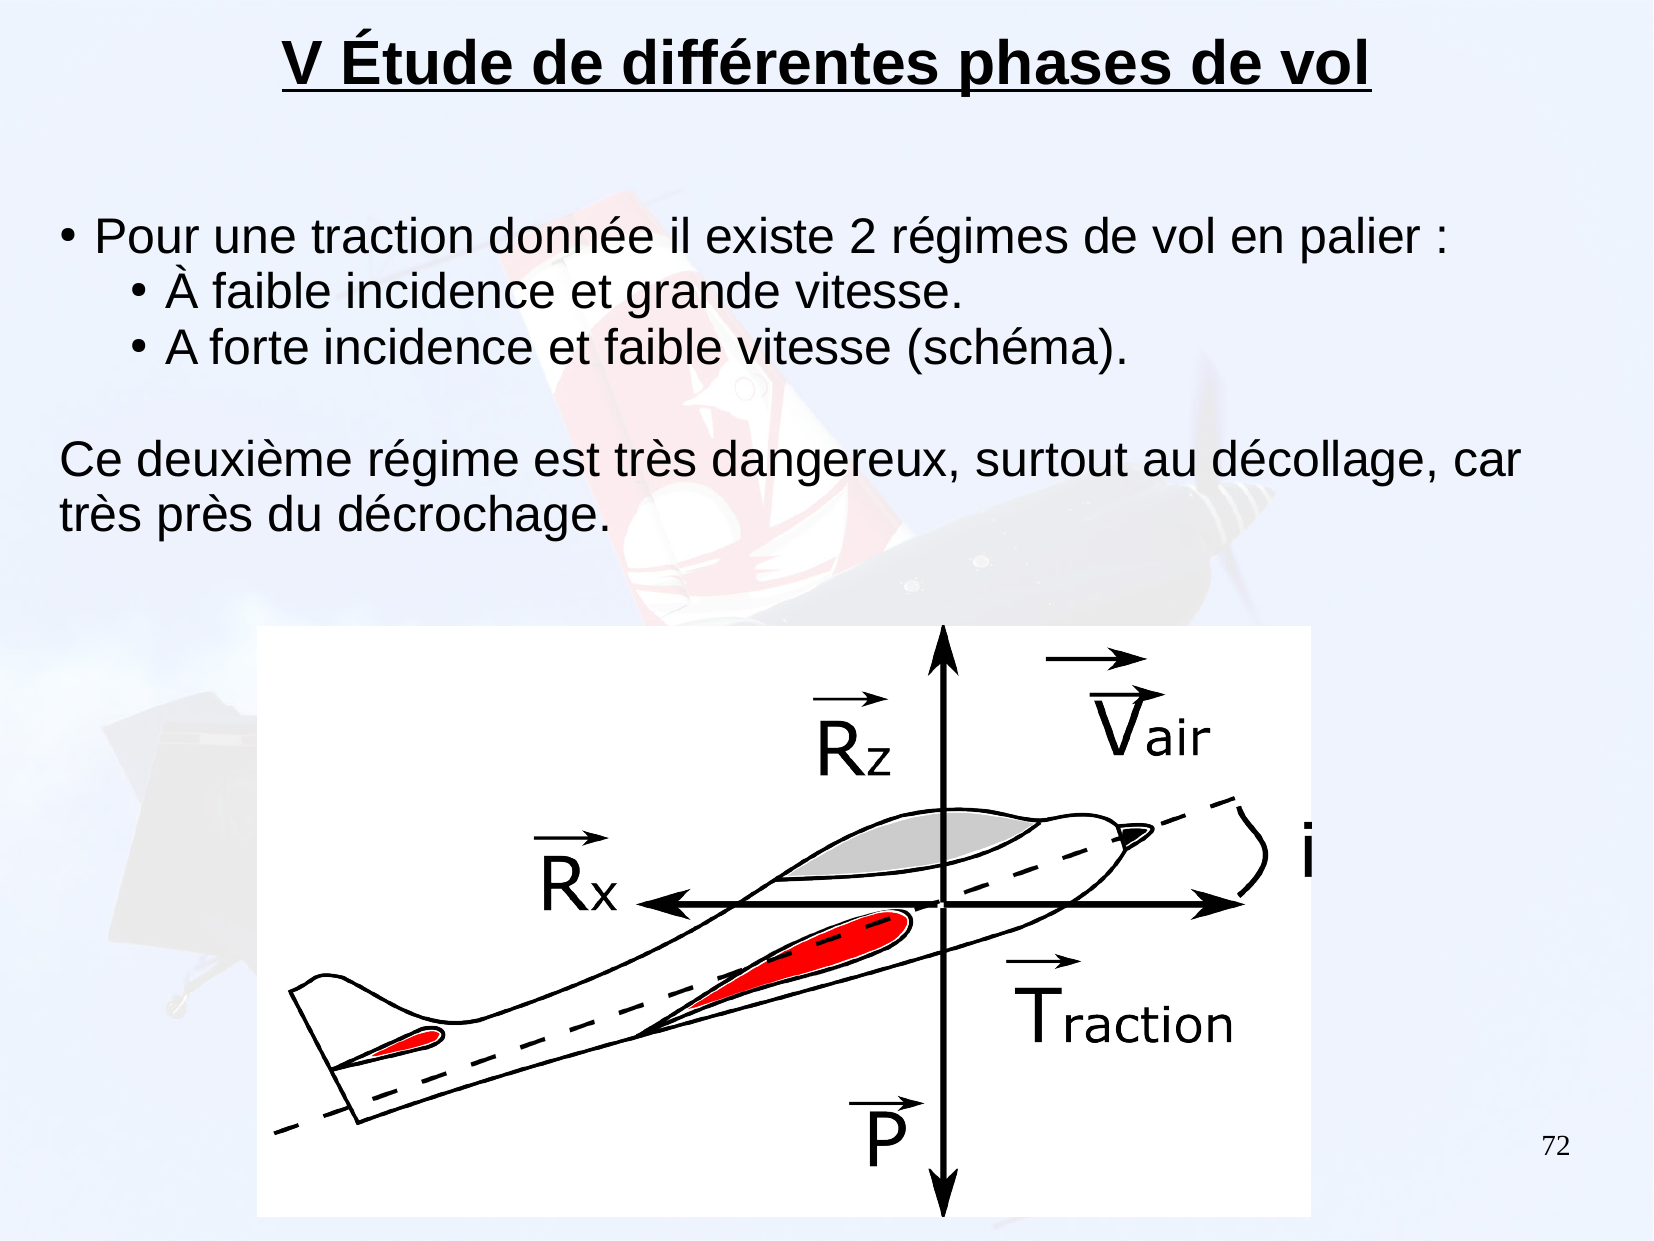

# V Étude de différentes phases de vol
Pour une traction donnée il existe 2 régimes de vol en palier :
À faible incidence et grande vitesse.
A forte incidence et faible vitesse (schéma).
Ce deuxième régime est très dangereux, surtout au décollage, car très près du décrochage.
72